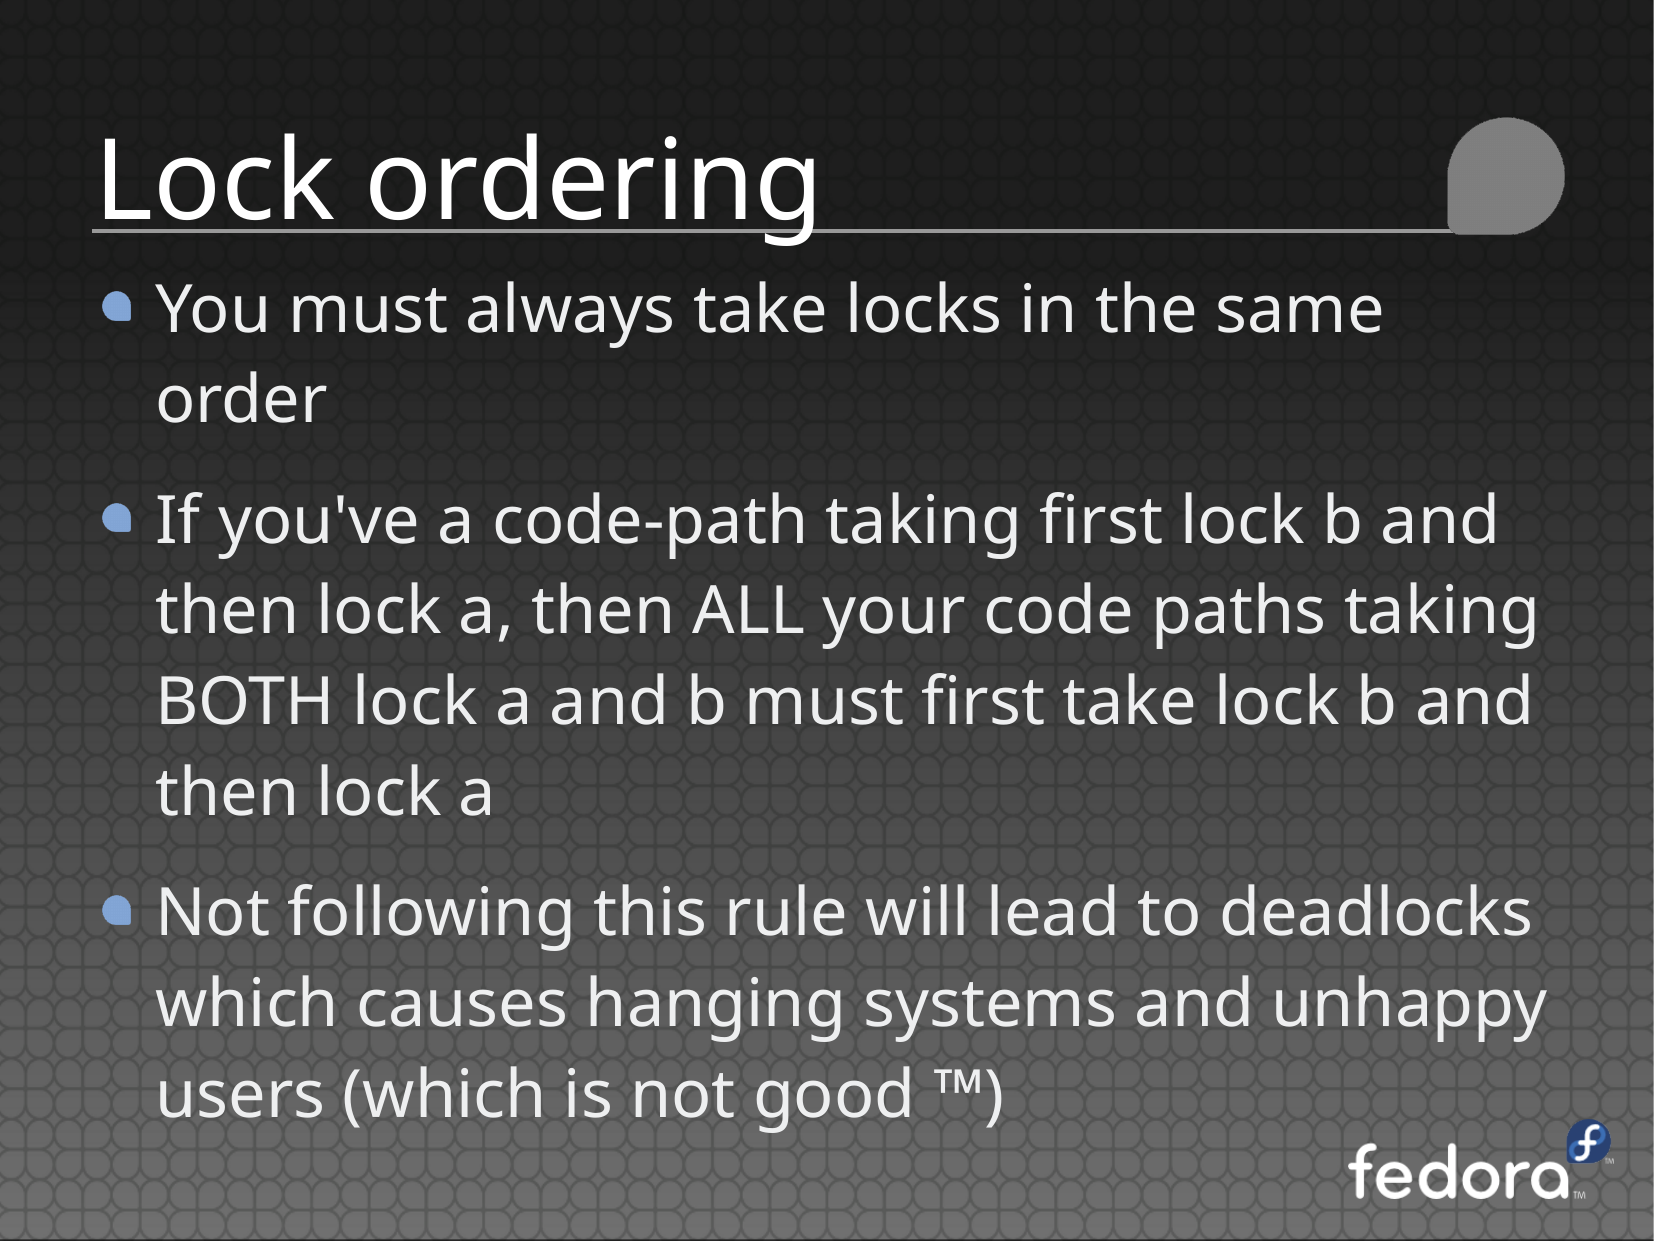

Lock ordering
# You must always take locks in the same order
If you've a code-path taking first lock b and then lock a, then ALL your code paths taking BOTH lock a and b must first take lock b and then lock a
Not following this rule will lead to deadlocks which causes hanging systems and unhappy users (which is not good ™)